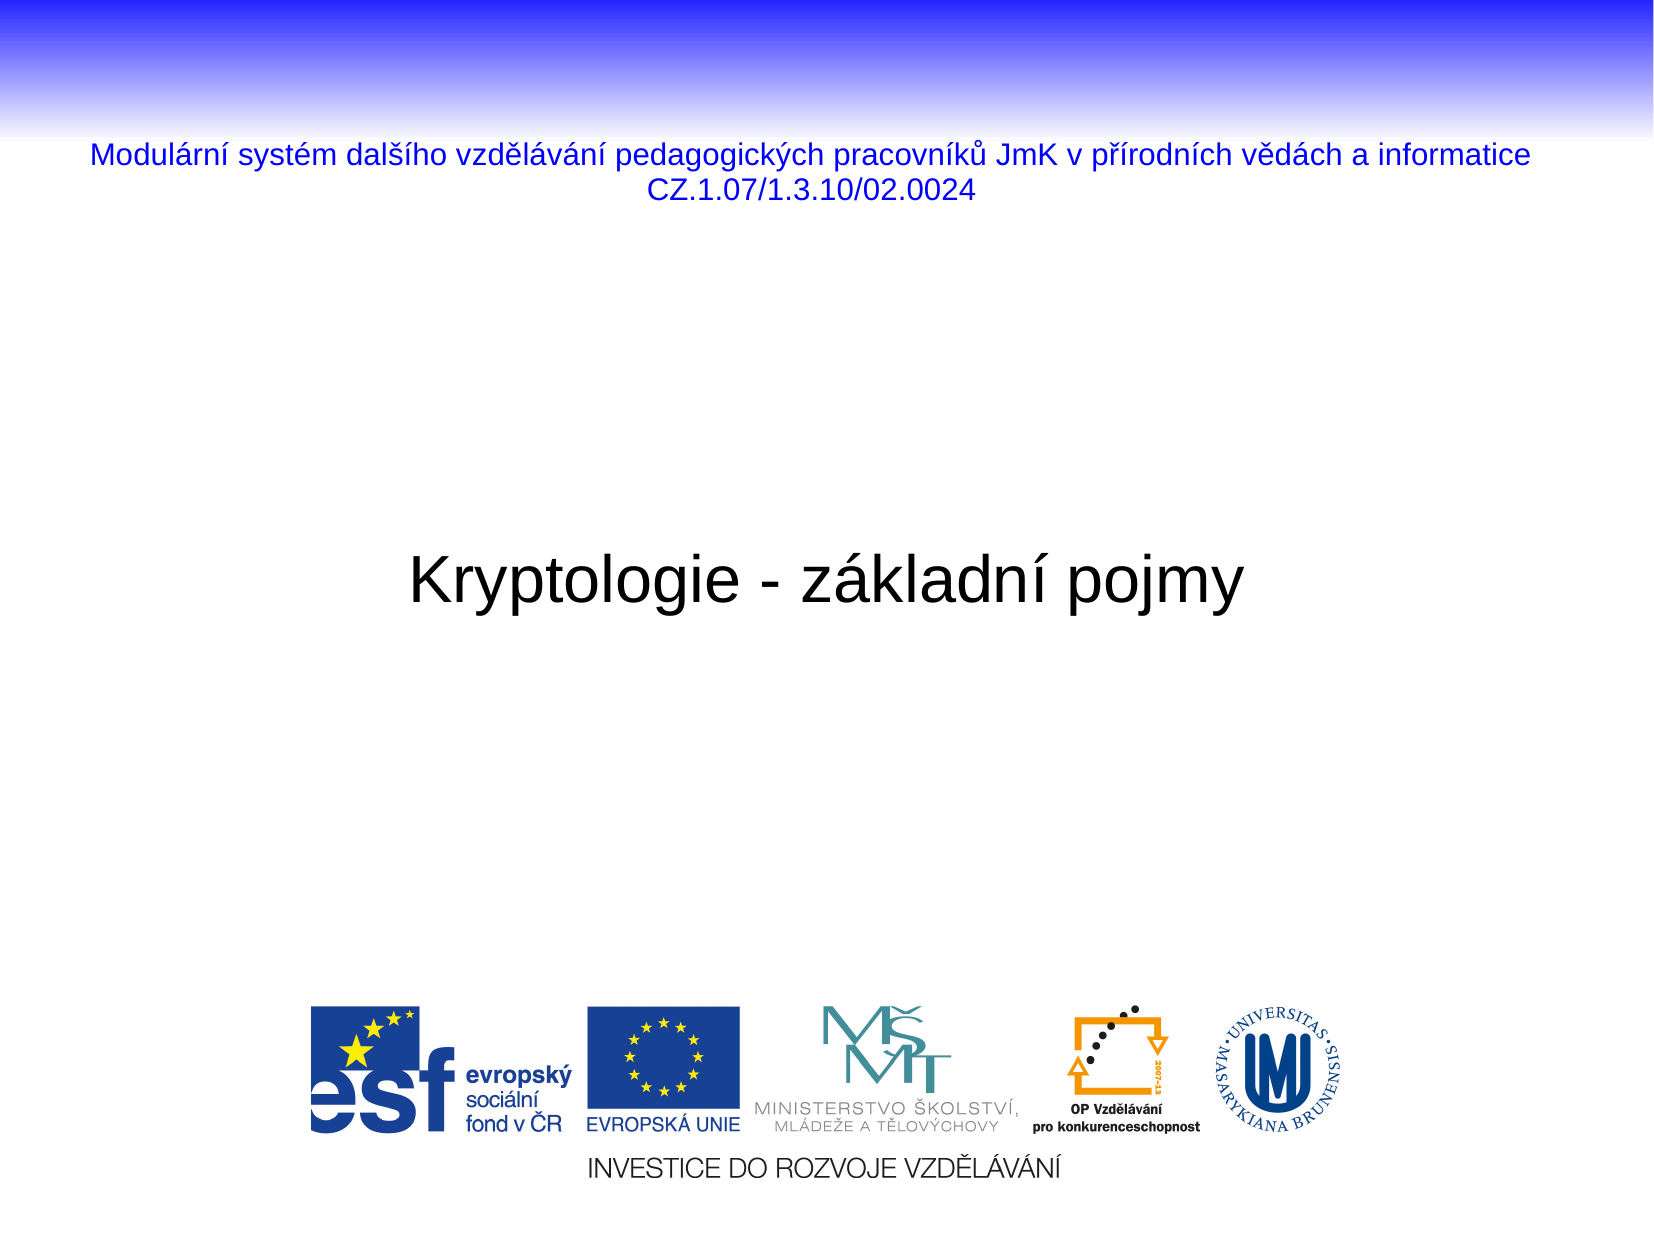

# Kryptologie - základní pojmy
Modulární systém dalšího vzdělávání pedagogických pracovníků JmK v přírodních vědách a informatice CZ.1.07/1.3.10/02.0024